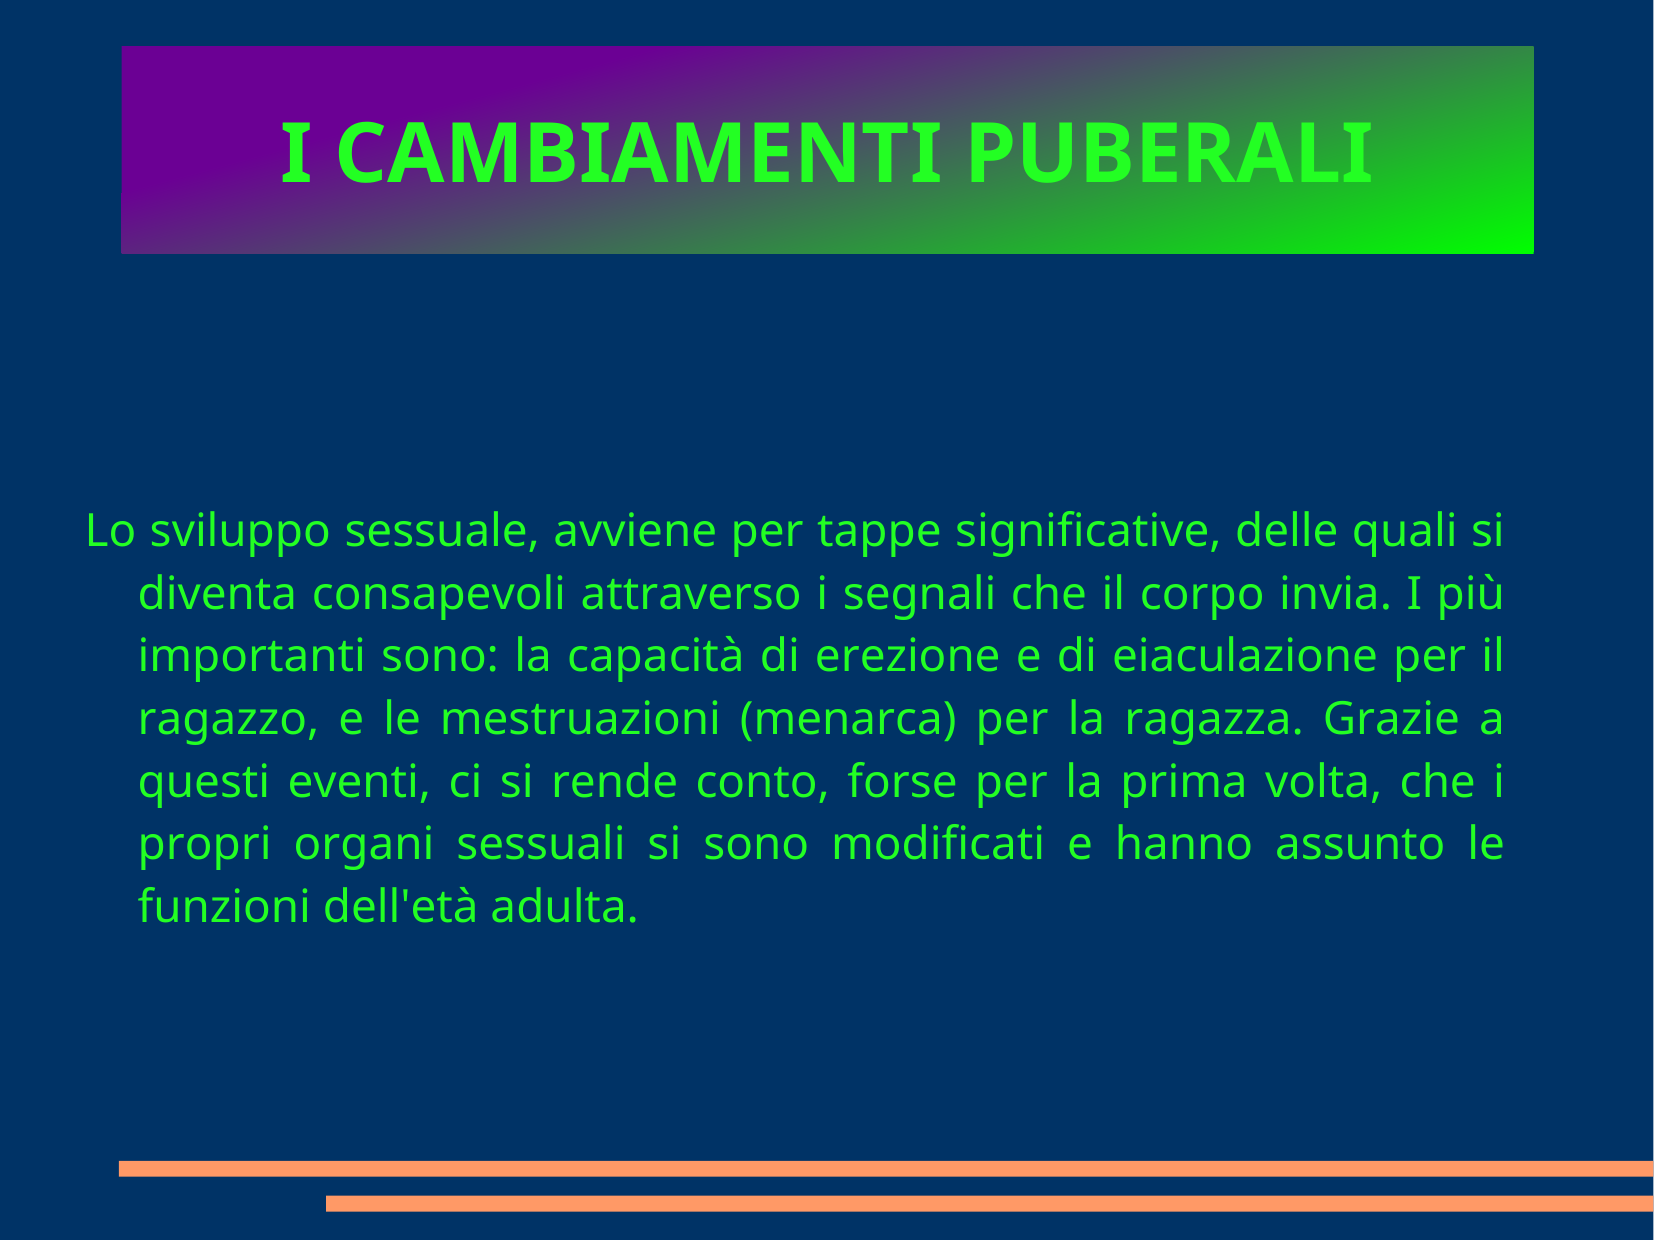

# I CAMBIAMENTI PUBERALI
Lo sviluppo sessuale, avviene per tappe significative, delle quali si diventa consapevoli attraverso i segnali che il corpo invia. I più importanti sono: la capacità di erezione e di eiaculazione per il ragazzo, e le mestruazioni (menarca) per la ragazza. Grazie a questi eventi, ci si rende conto, forse per la prima volta, che i propri organi sessuali si sono modificati e hanno assunto le funzioni dell'età adulta.